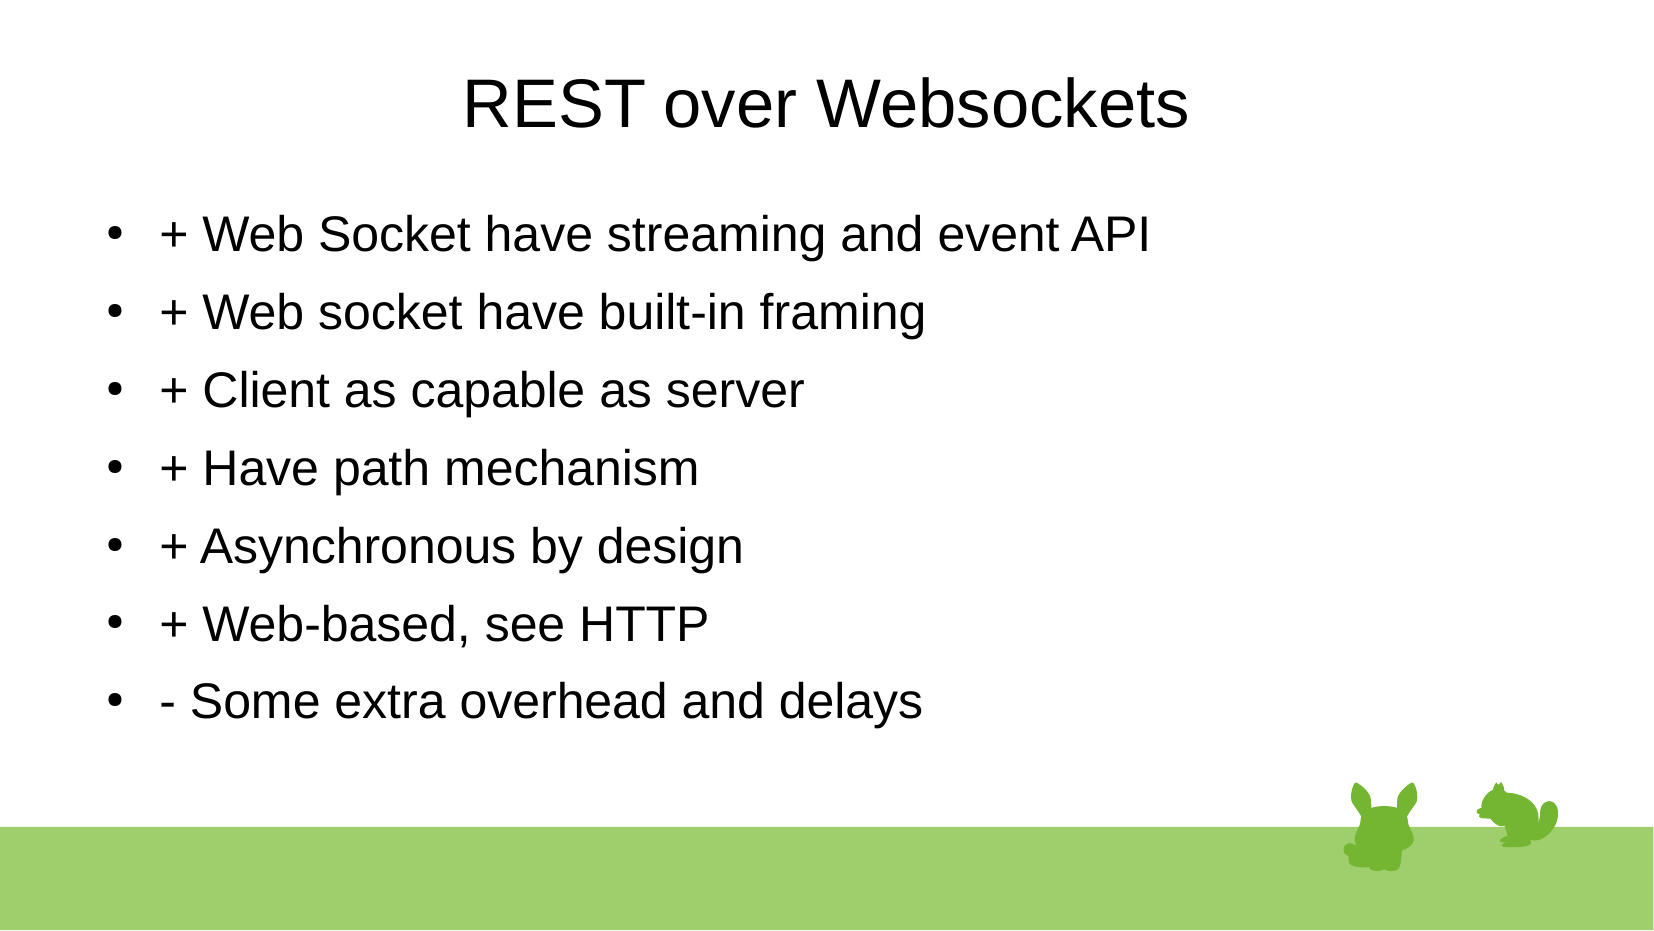

# REST over Websockets
+ Web Socket have streaming and event API
+ Web socket have built-in framing
+ Client as capable as server
+ Have path mechanism
+ Asynchronous by design
+ Web-based, see HTTP
- Some extra overhead and delays